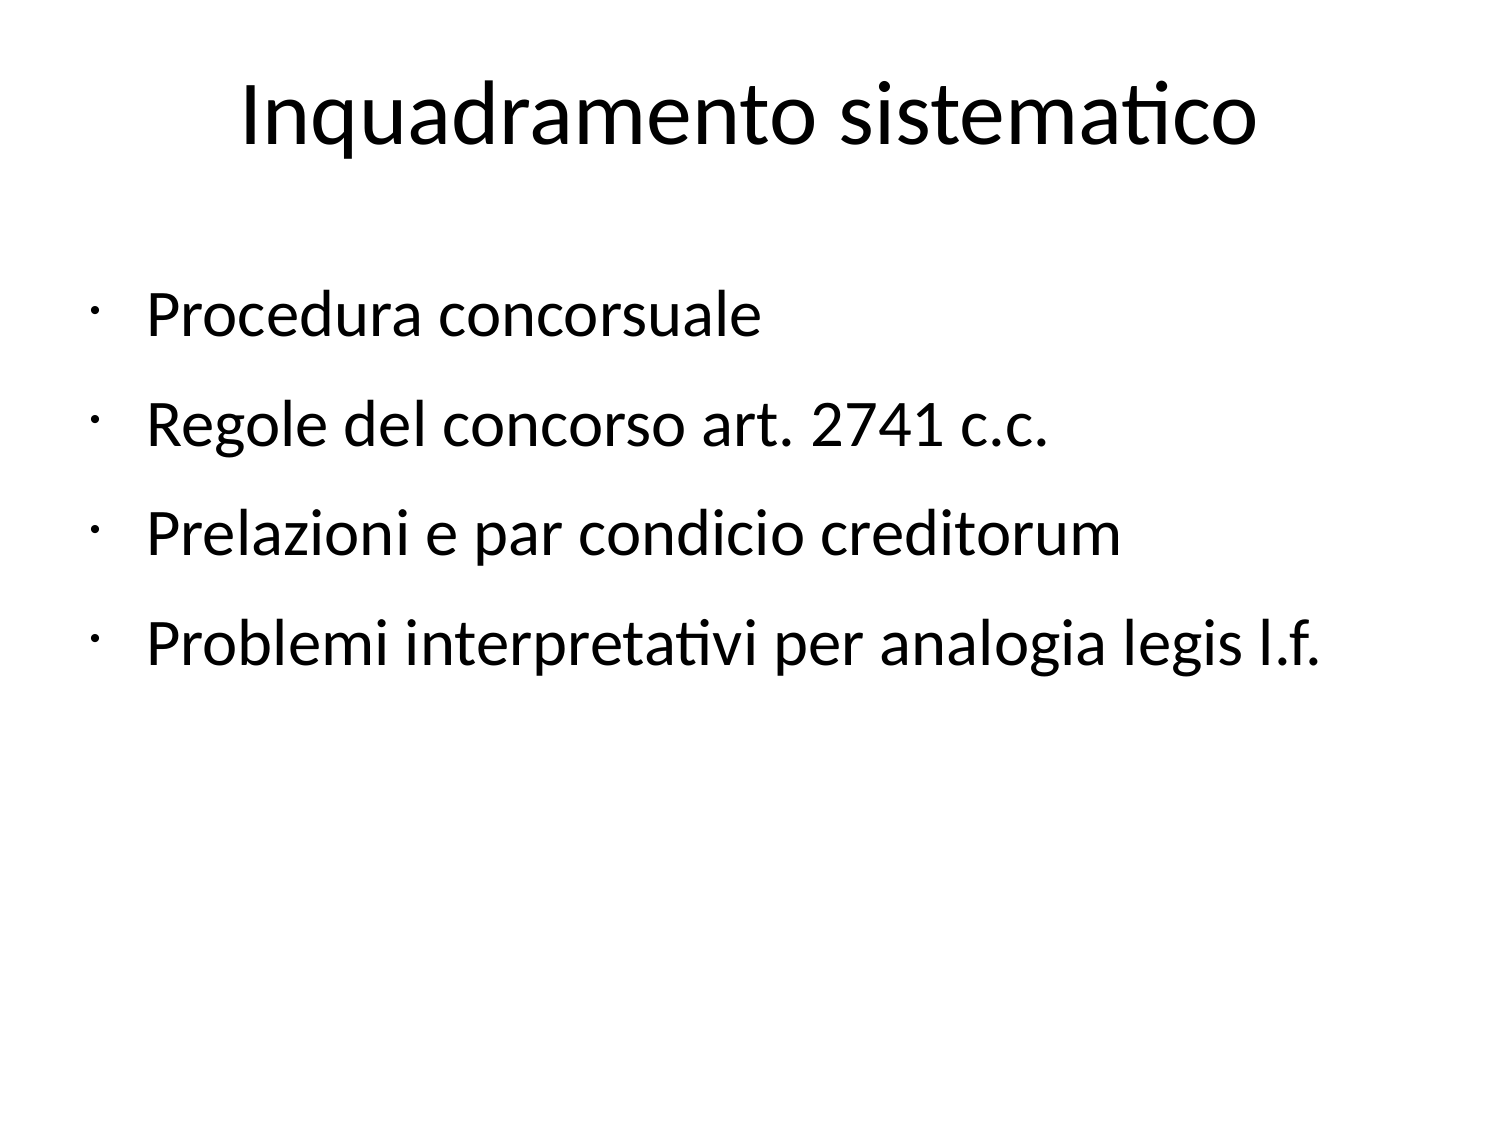

# Inquadramento sistematico
Procedura concorsuale
Regole del concorso art. 2741 c.c.
Prelazioni e par condicio creditorum
Problemi interpretativi per analogia legis l.f.